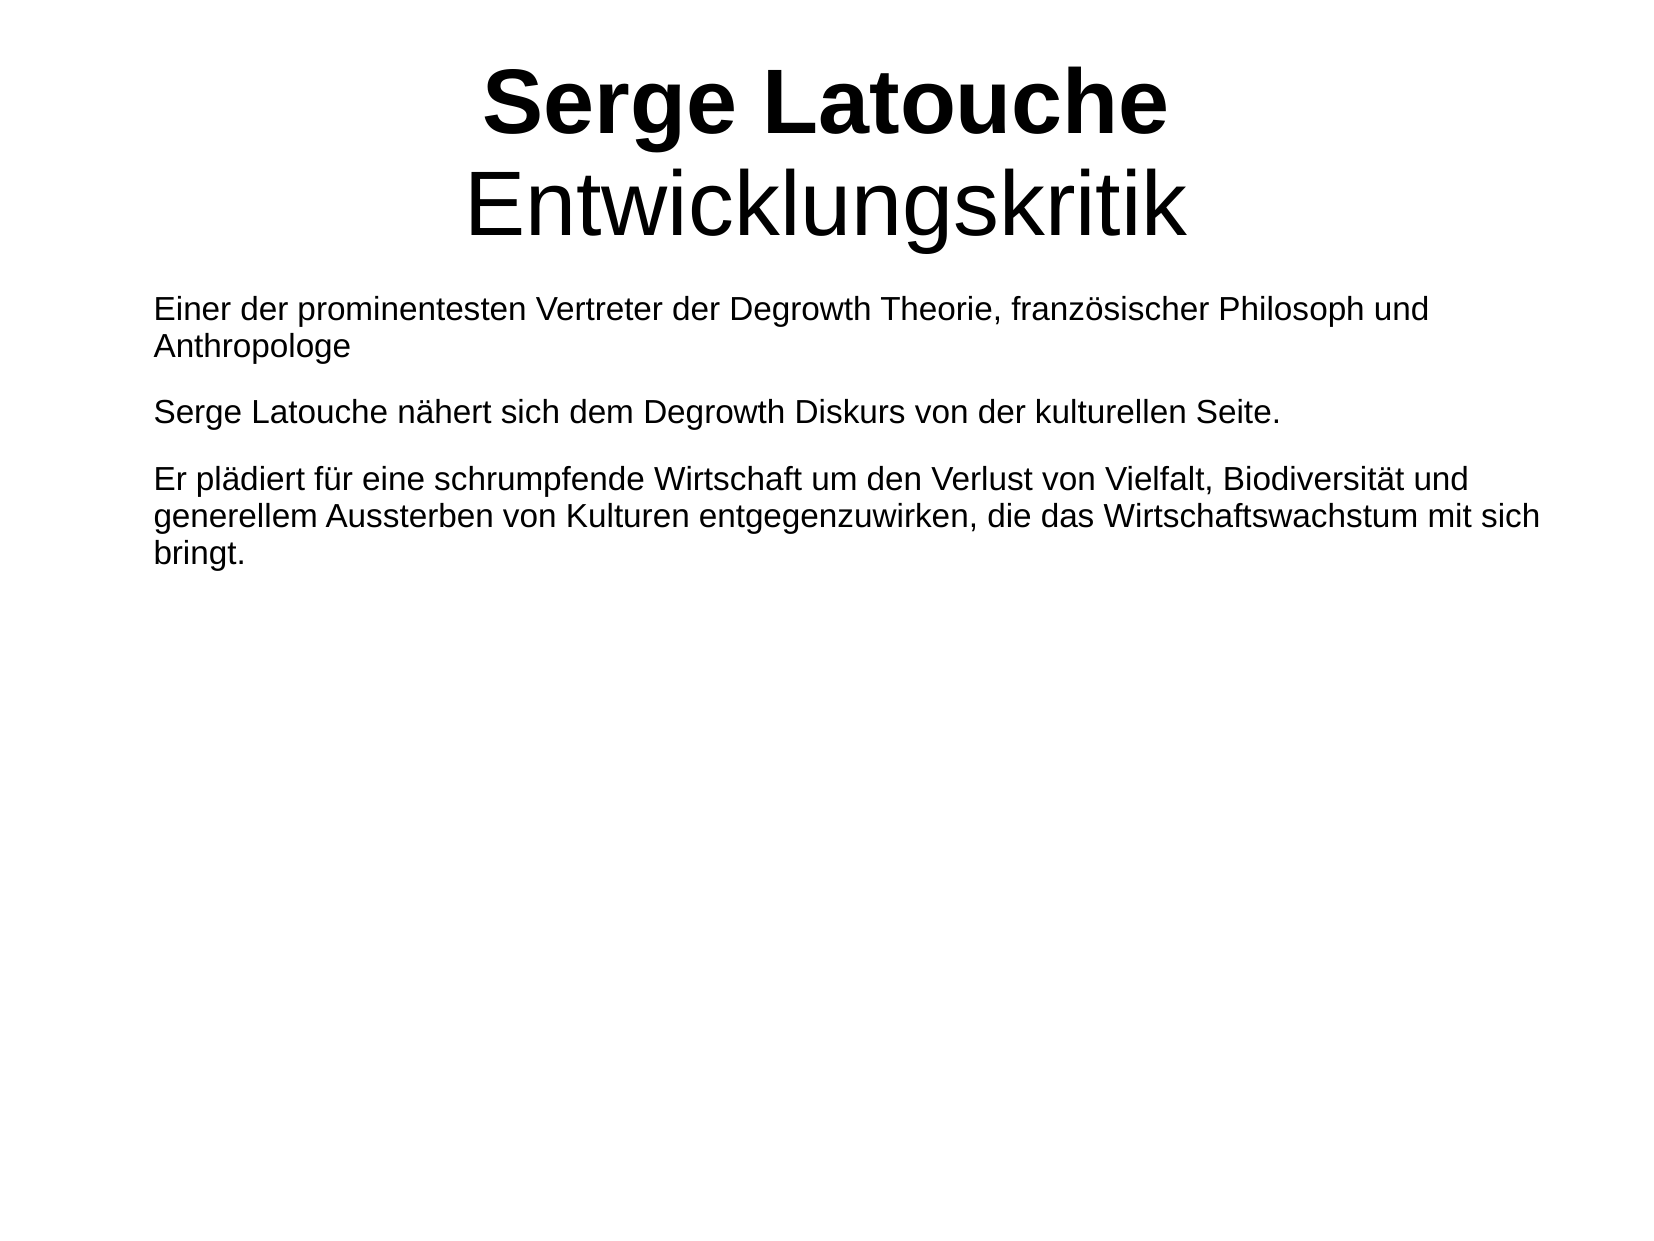

# Serge Latouche Entwicklungskritik
Einer der prominentesten Vertreter der Degrowth Theorie, französischer Philosoph und Anthropologe
Serge Latouche nähert sich dem Degrowth Diskurs von der kulturellen Seite.
Er plädiert für eine schrumpfende Wirtschaft um den Verlust von Vielfalt, Biodiversität und generellem Aussterben von Kulturen entgegenzuwirken, die das Wirtschaftswachstum mit sich bringt.